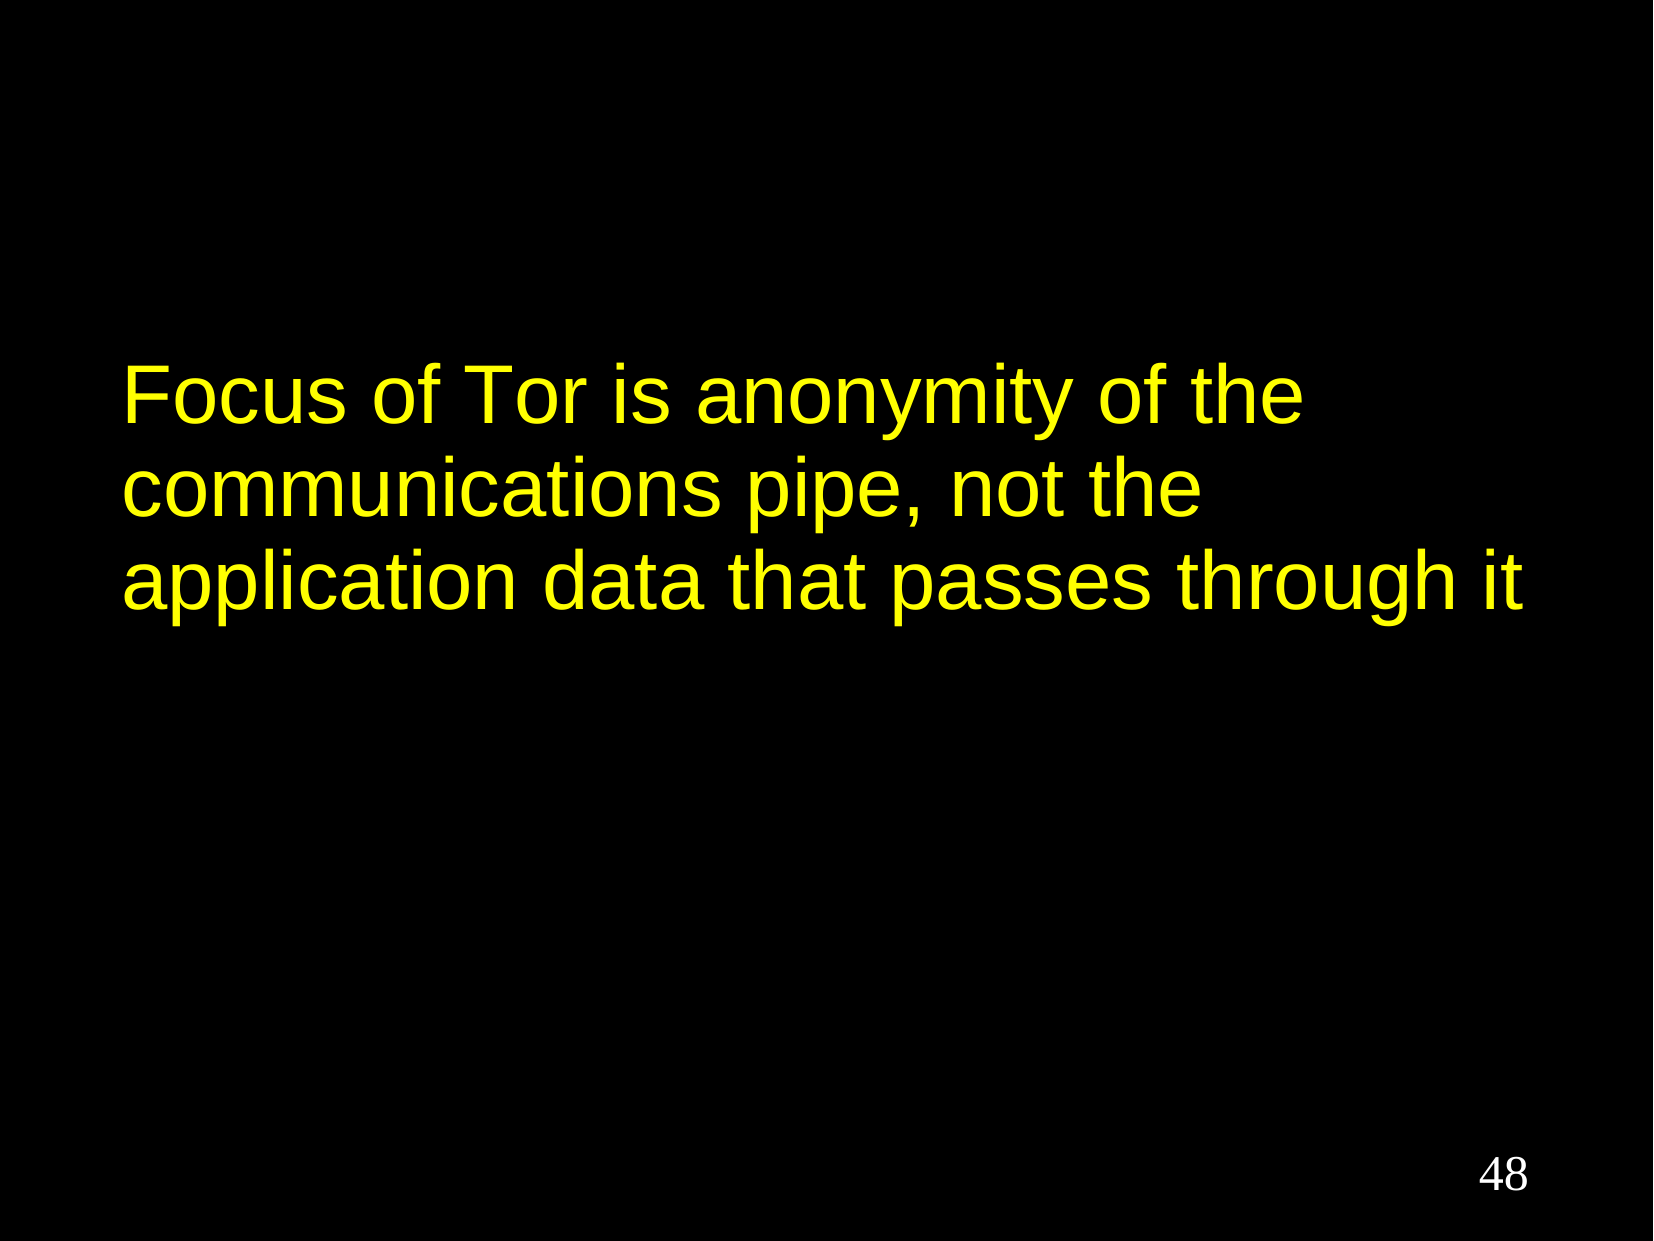

# Focus of Tor is anonymity of the communications pipe, not the application data that passes through it